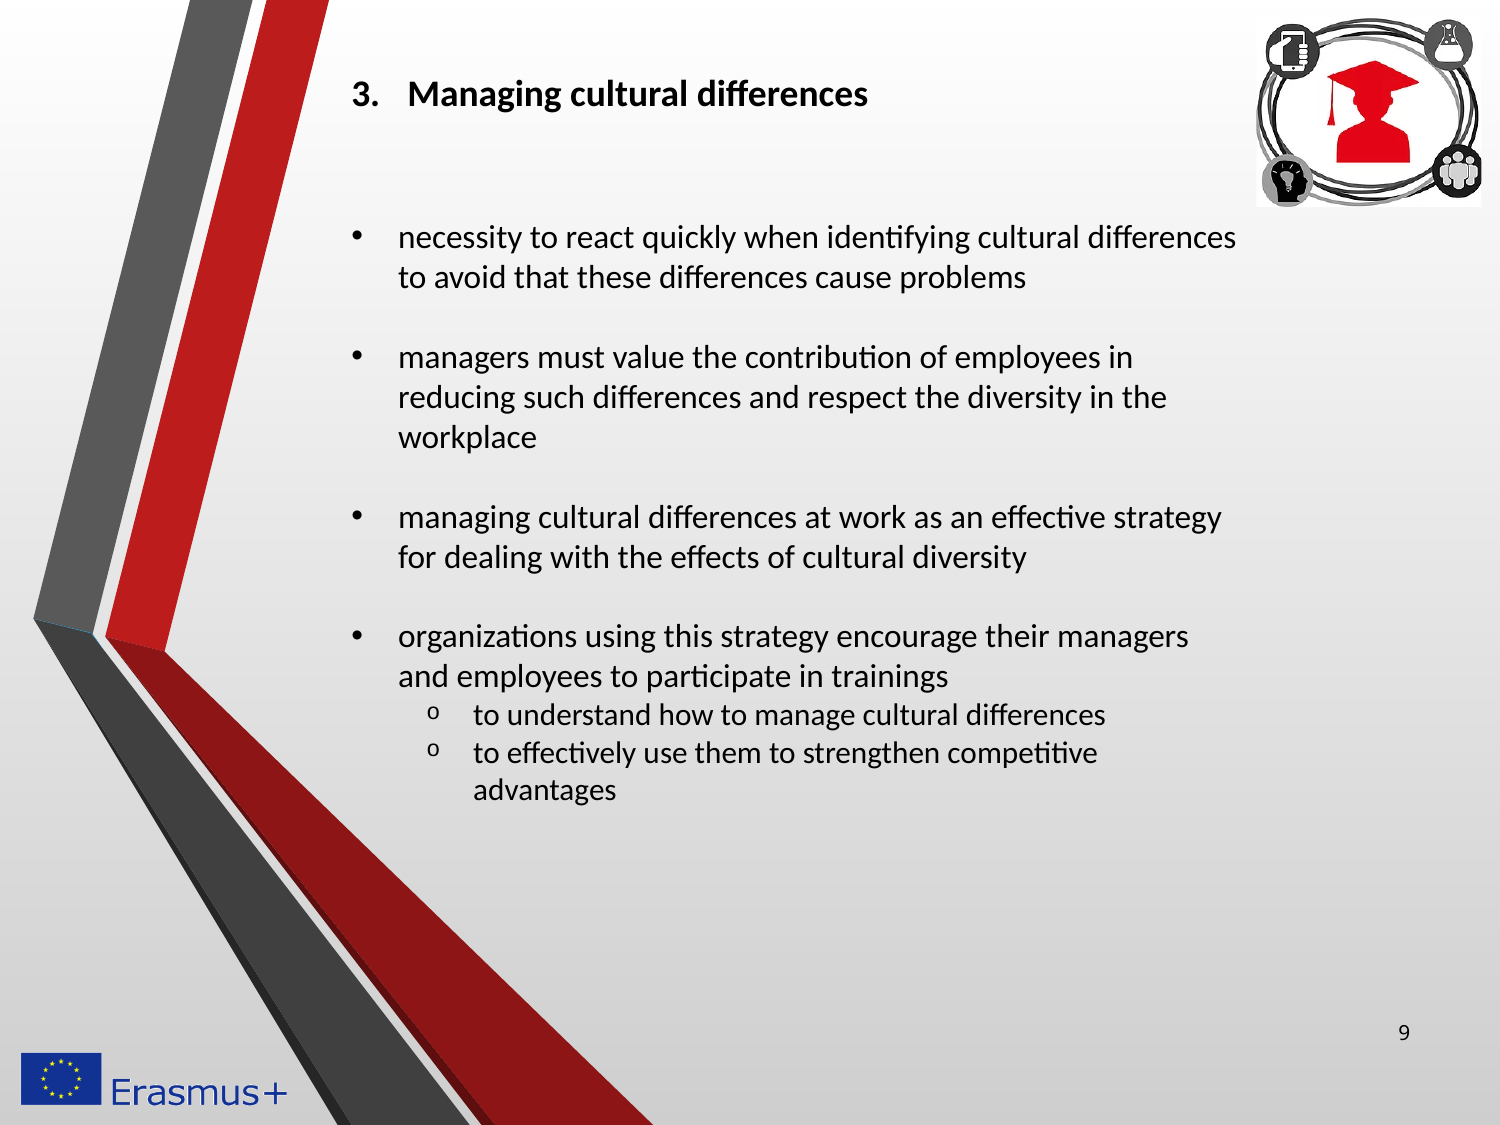

Managing cultural differences
necessity to react quickly when identifying cultural differences to avoid that these differences cause problems
managers must value the contribution of employees in reducing such differences and respect the diversity in the workplace
managing cultural differences at work as an effective strategy for dealing with the effects of cultural diversity
organizations using this strategy encourage their managers and employees to participate in trainings
to understand how to manage cultural differences
to effectively use them to strengthen competitive advantages